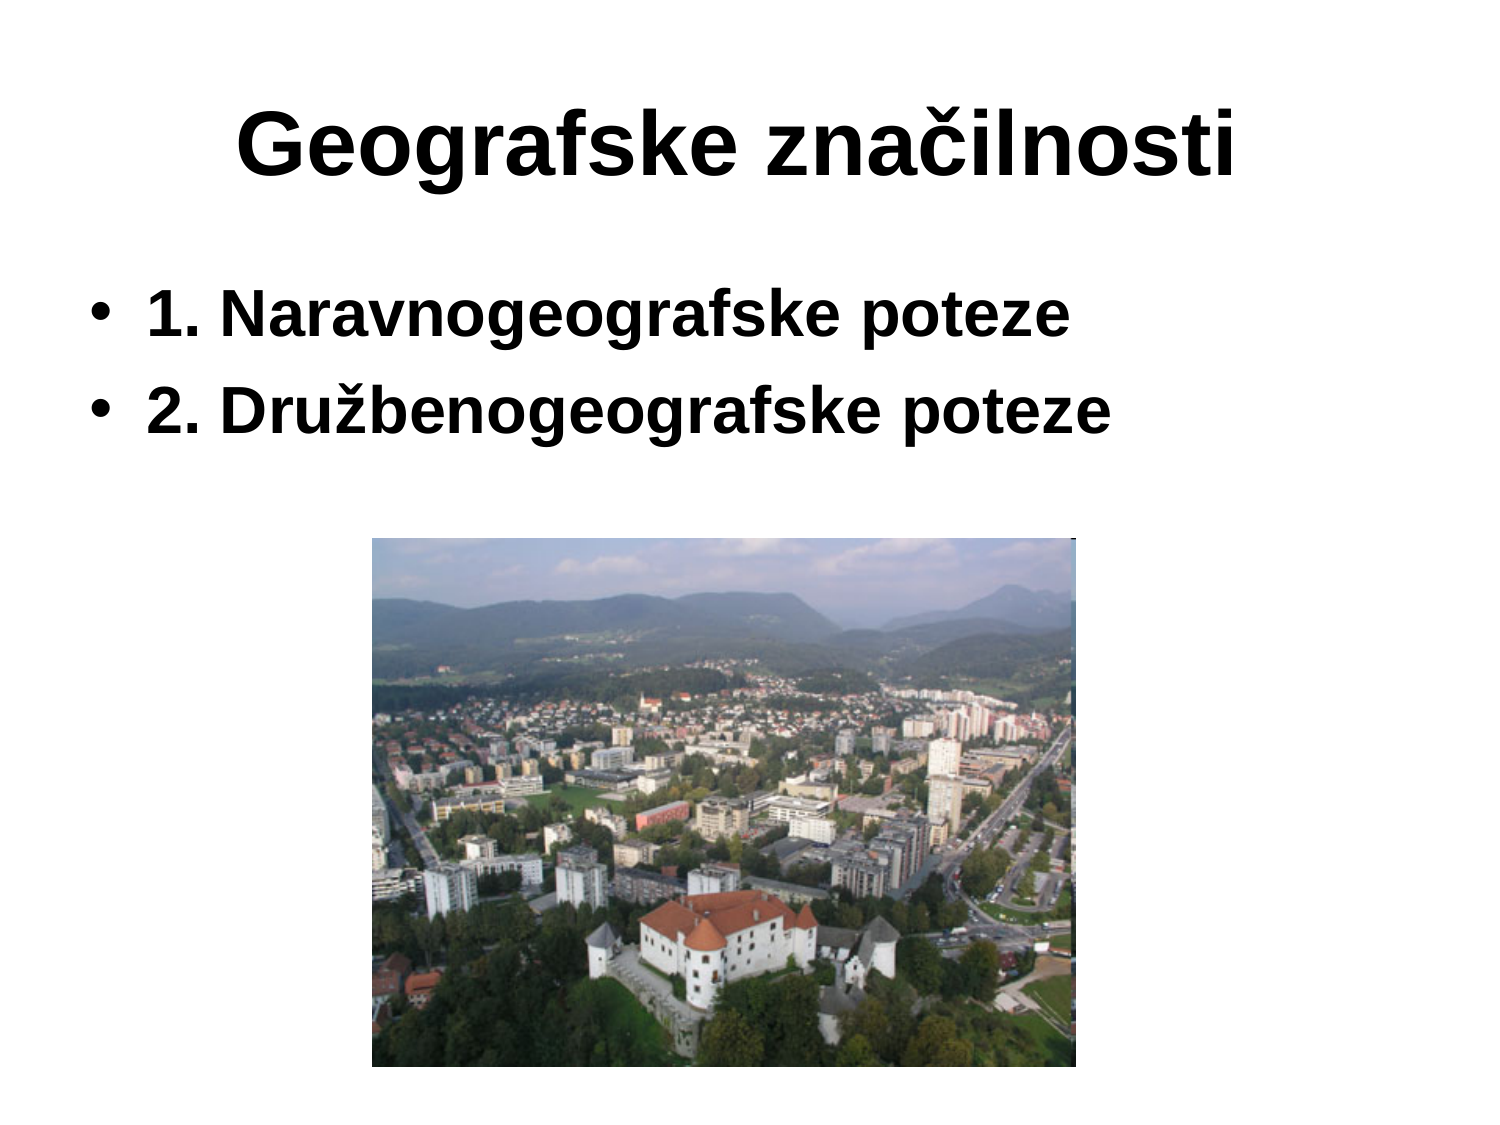

# Geografske značilnosti
1. Naravnogeografske poteze
2. Družbenogeografske poteze